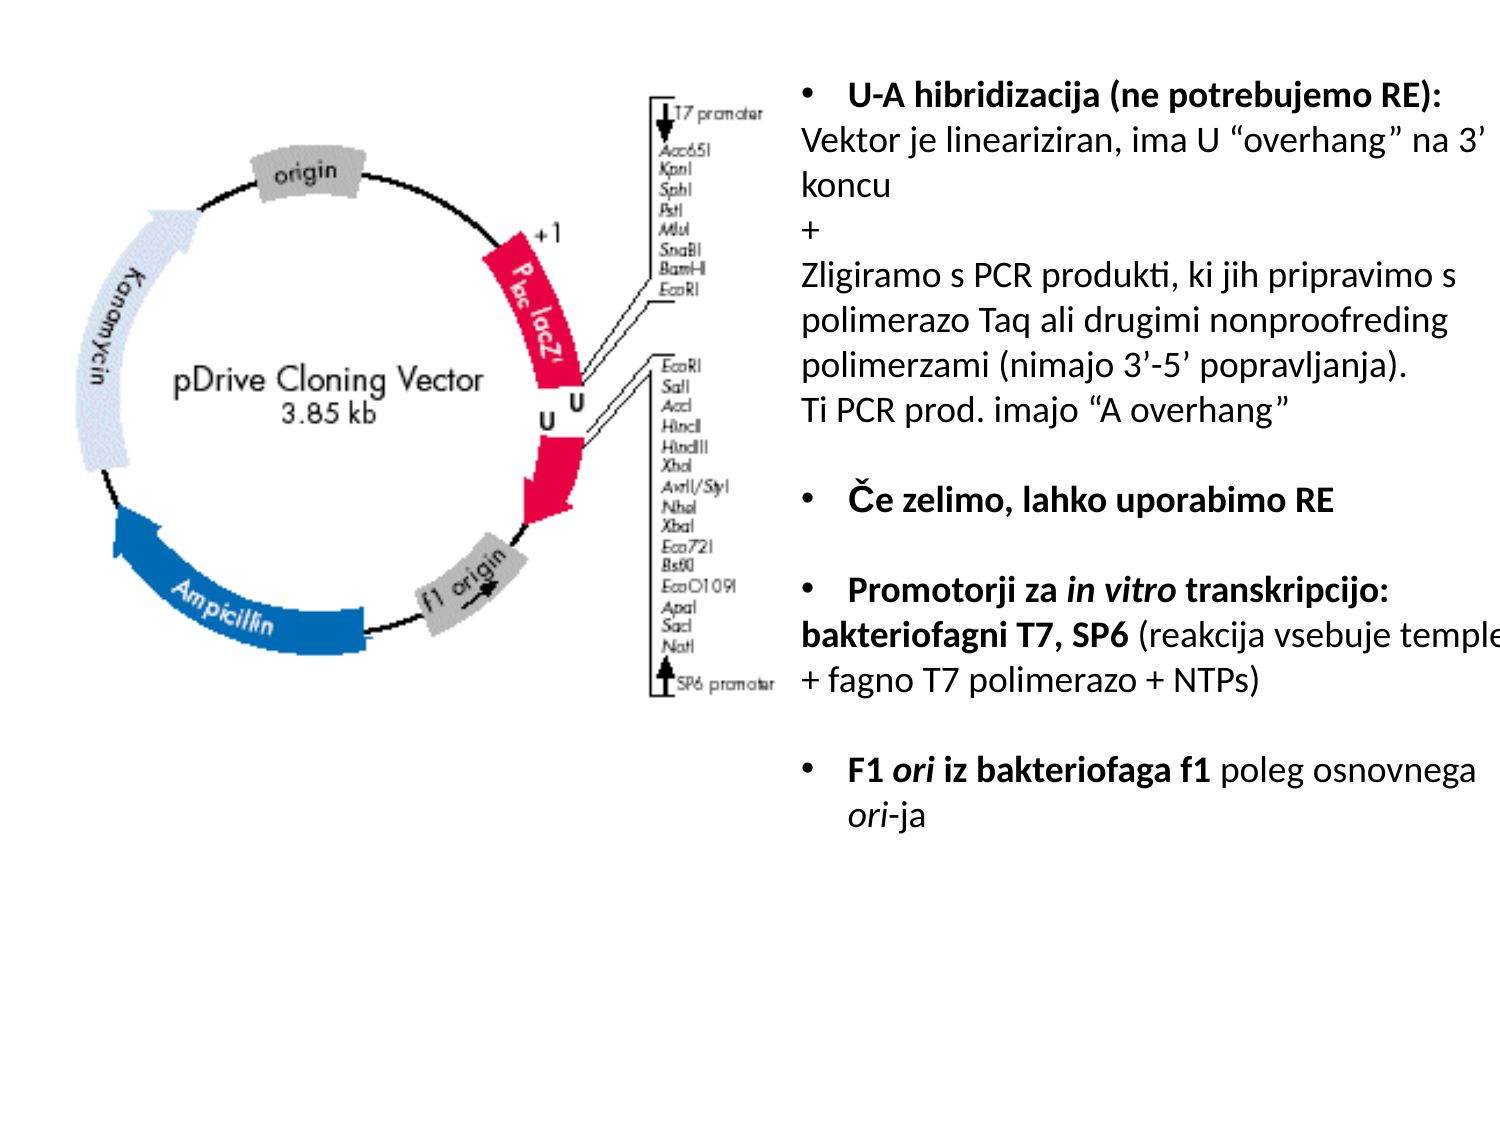

U-A hibridizacija (ne potrebujemo RE):
Vektor je lineariziran, ima U “overhang” na 3’ koncu
+
Zligiramo s PCR produkti, ki jih pripravimo s polimerazo Taq ali drugimi nonproofreding polimerzami (nimajo 3’-5’ popravljanja).
Ti PCR prod. imajo “A overhang”
Če zelimo, lahko uporabimo RE
Promotorji za in vitro transkripcijo:
bakteriofagni T7, SP6 (reakcija vsebuje templet + fagno T7 polimerazo + NTPs)
F1 ori iz bakteriofaga f1 poleg osnovnega ori-ja